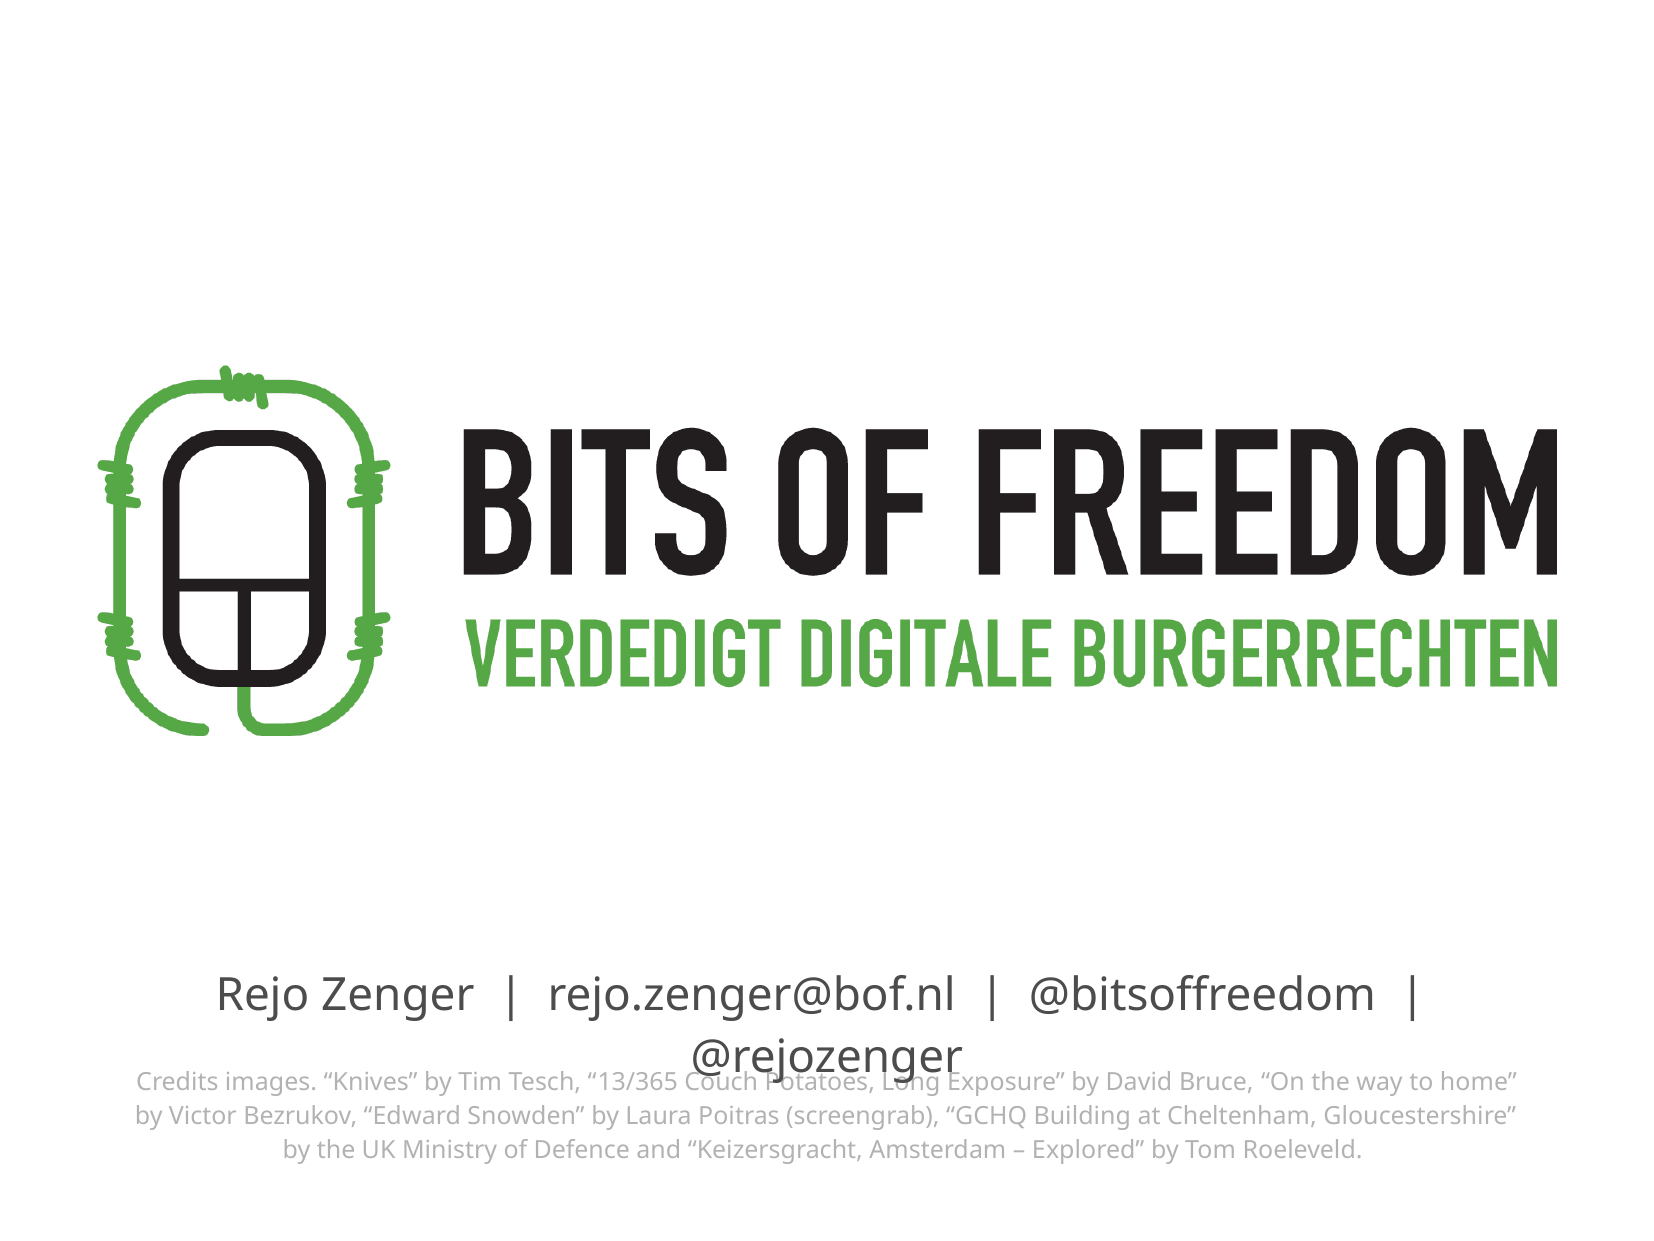

Rejo Zenger | rejo.zenger@bof.nl | @bitsoffreedom | @rejozenger
Credits images. “Knives” by Tim Tesch, “13/365 Couch Potatoes, Long Exposure” by David Bruce, “On the way to home” by Victor Bezrukov, “Edward Snowden” by Laura Poitras (screengrab), “GCHQ Building at Cheltenham, Gloucestershire” by the UK Ministry of Defence and “Keizersgracht, Amsterdam – Explored” by Tom Roeleveld.